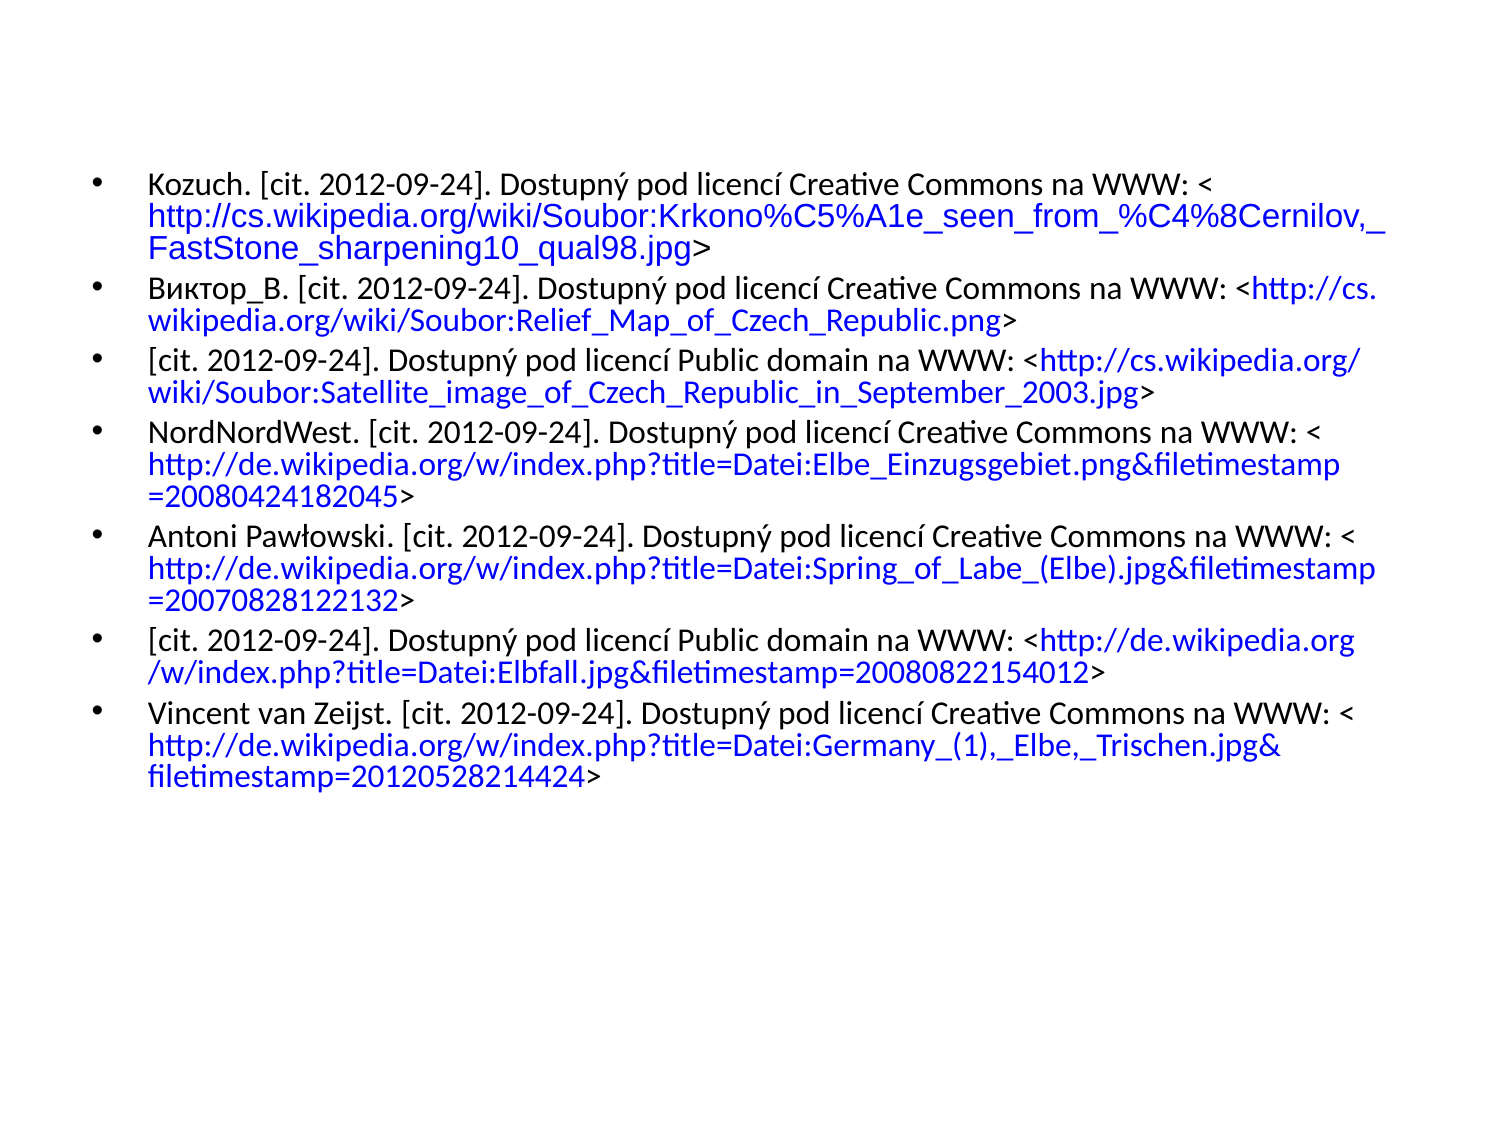

# Kozuch. [cit. 2012-09-24]. Dostupný pod licencí Creative Commons na WWW: <http://cs.wikipedia.org/wiki/Soubor:Krkono%C5%A1e_seen_from_%C4%8Cernilov,_FastStone_sharpening10_qual98.jpg>
Виктор_В. [cit. 2012-09-24]. Dostupný pod licencí Creative Commons na WWW: <http://cs.wikipedia.org/wiki/Soubor:Relief_Map_of_Czech_Republic.png>
[cit. 2012-09-24]. Dostupný pod licencí Public domain na WWW: <http://cs.wikipedia.org/wiki/Soubor:Satellite_image_of_Czech_Republic_in_September_2003.jpg>
NordNordWest. [cit. 2012-09-24]. Dostupný pod licencí Creative Commons na WWW: <http://de.wikipedia.org/w/index.php?title=Datei:Elbe_Einzugsgebiet.png&filetimestamp=20080424182045>
Antoni Pawłowski. [cit. 2012-09-24]. Dostupný pod licencí Creative Commons na WWW: <http://de.wikipedia.org/w/index.php?title=Datei:Spring_of_Labe_(Elbe).jpg&filetimestamp=20070828122132>
[cit. 2012-09-24]. Dostupný pod licencí Public domain na WWW: <http://de.wikipedia.org/w/index.php?title=Datei:Elbfall.jpg&filetimestamp=20080822154012>
Vincent van Zeijst. [cit. 2012-09-24]. Dostupný pod licencí Creative Commons na WWW: <http://de.wikipedia.org/w/index.php?title=Datei:Germany_(1),_Elbe,_Trischen.jpg&filetimestamp=20120528214424>